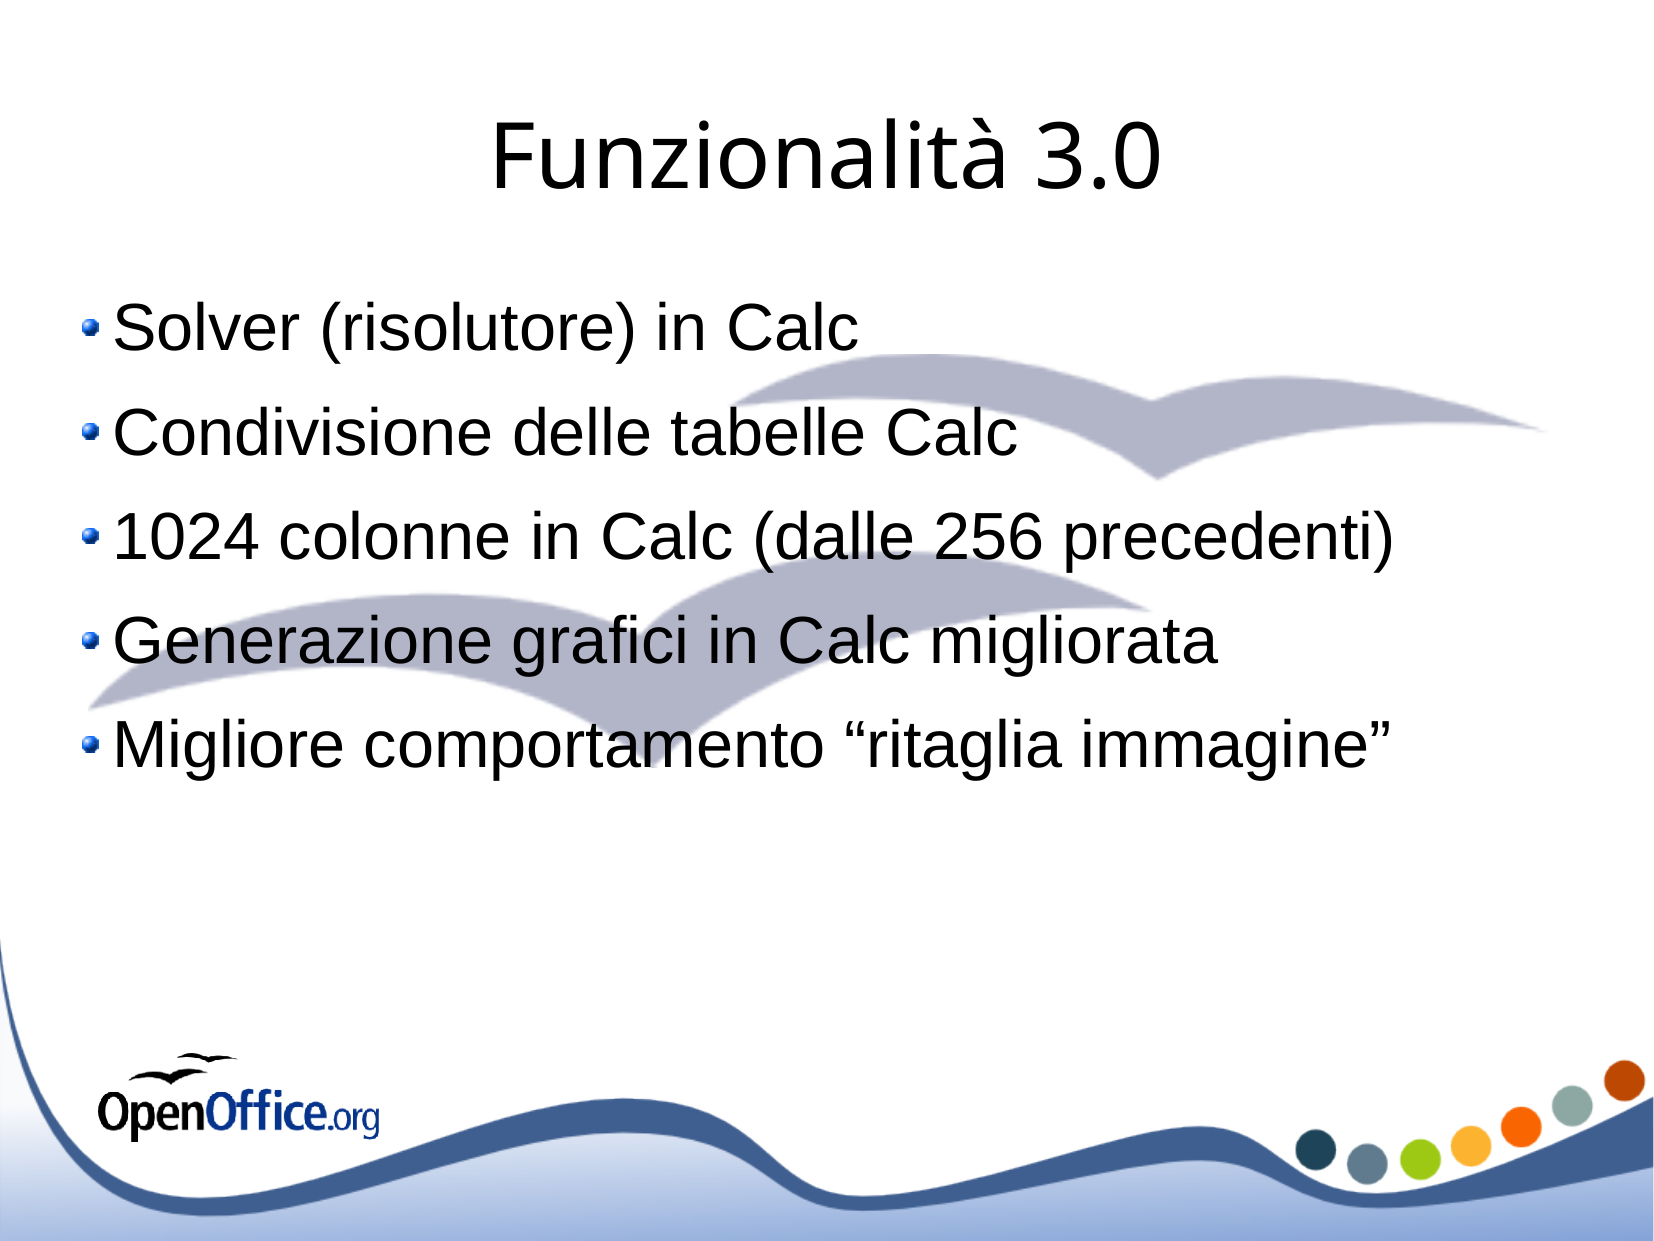

# Funzionalità 3.0
Solver (risolutore) in Calc
Condivisione delle tabelle Calc
1024 colonne in Calc (dalle 256 precedenti)
Generazione grafici in Calc migliorata
Migliore comportamento “ritaglia immagine”